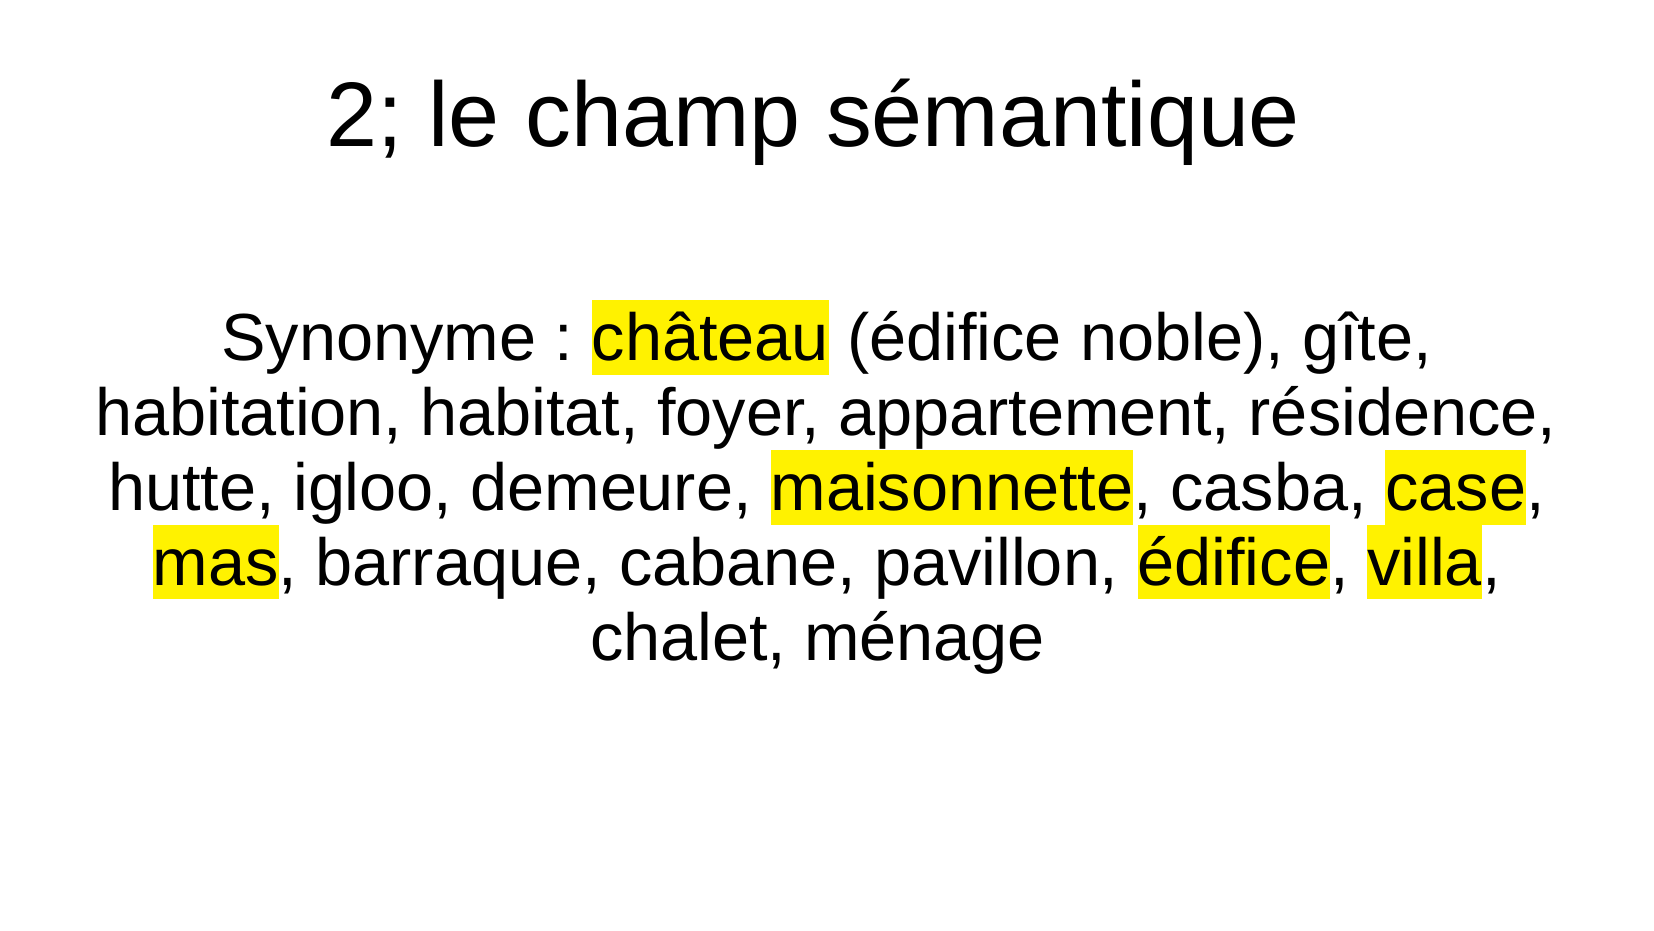

# 2; le champ sémantique
Synonyme : château (édifice noble), gîte, habitation, habitat, foyer, appartement, résidence, hutte, igloo, demeure, maisonnette, casba, case, mas, barraque, cabane, pavillon, édifice, villa, chalet, ménage